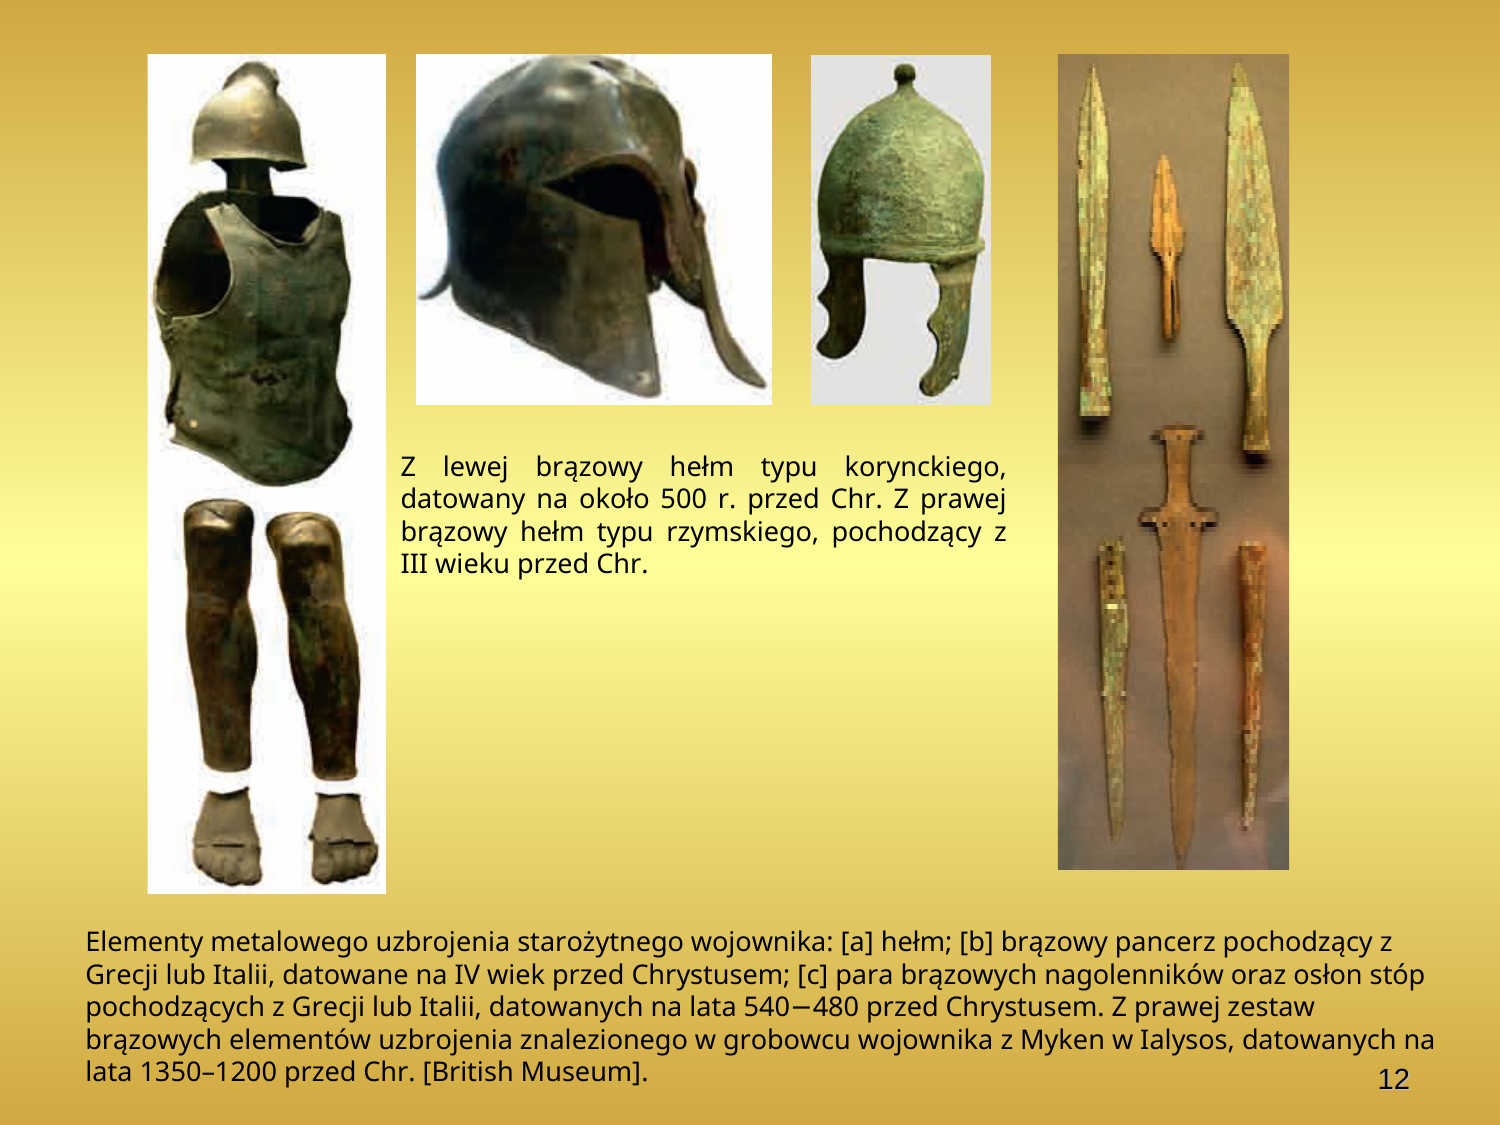

Z lewej brązowy hełm typu korynckiego, datowany na około 500 r. przed Chr. Z prawej brązowy hełm typu rzymskiego, pochodzący z III wieku przed Chr.
Elementy metalowego uzbrojenia starożytnego wojownika: [a] hełm; [b] brązowy pancerz pochodzący z Grecji lub Italii, datowane na IV wiek przed Chrystusem; [c] para brązowych nagolenników oraz osłon stóp pochodzących z Grecji lub Italii, datowanych na lata 540−480 przed Chrystusem. Z prawej zestaw brązowych elementów uzbrojenia znalezionego w grobowcu wojownika z Myken w Ialysos, datowanych na lata 1350–1200 przed Chr. [British Museum].